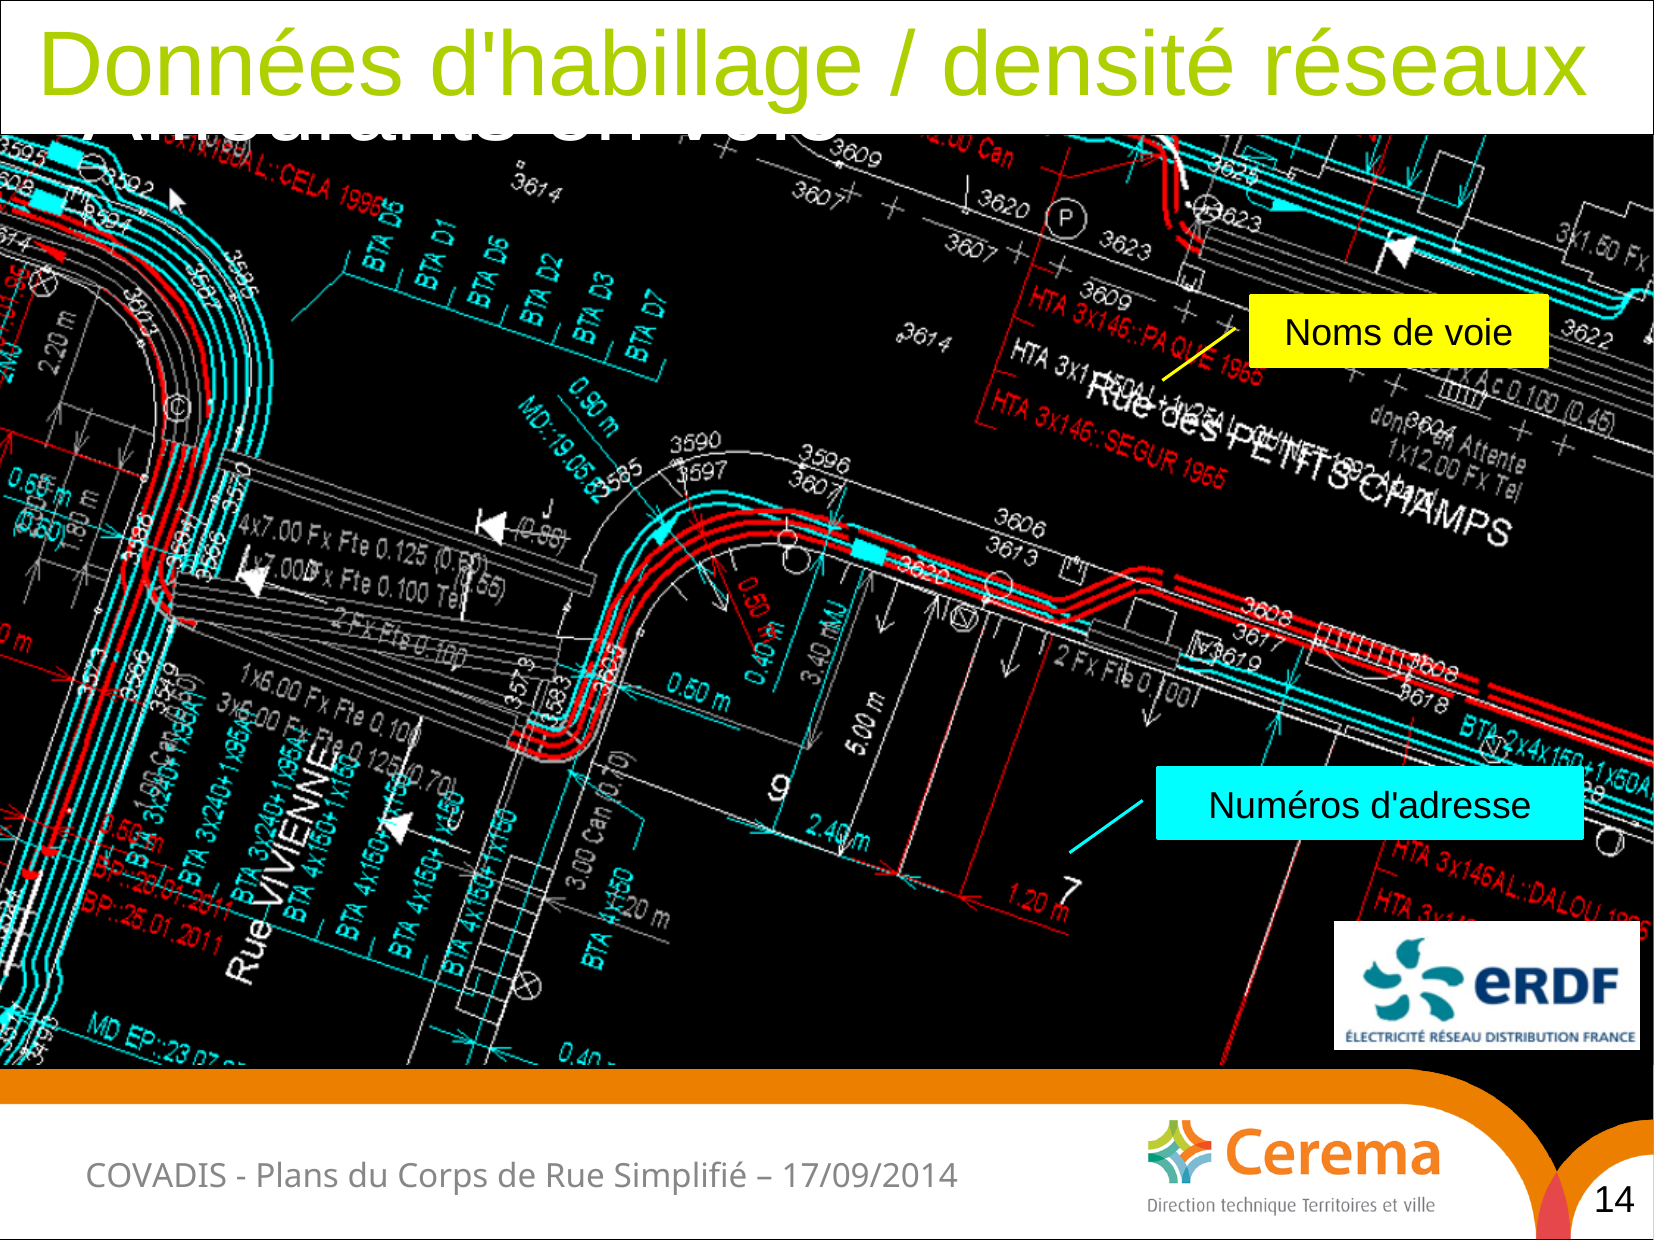

Données d'habillage / densité réseaux
# Affleurants en v0.5
Noms de voie
Numéros d'adresse
COVADIS - Plans du Corps de Rue Simplifié – 17/09/2014